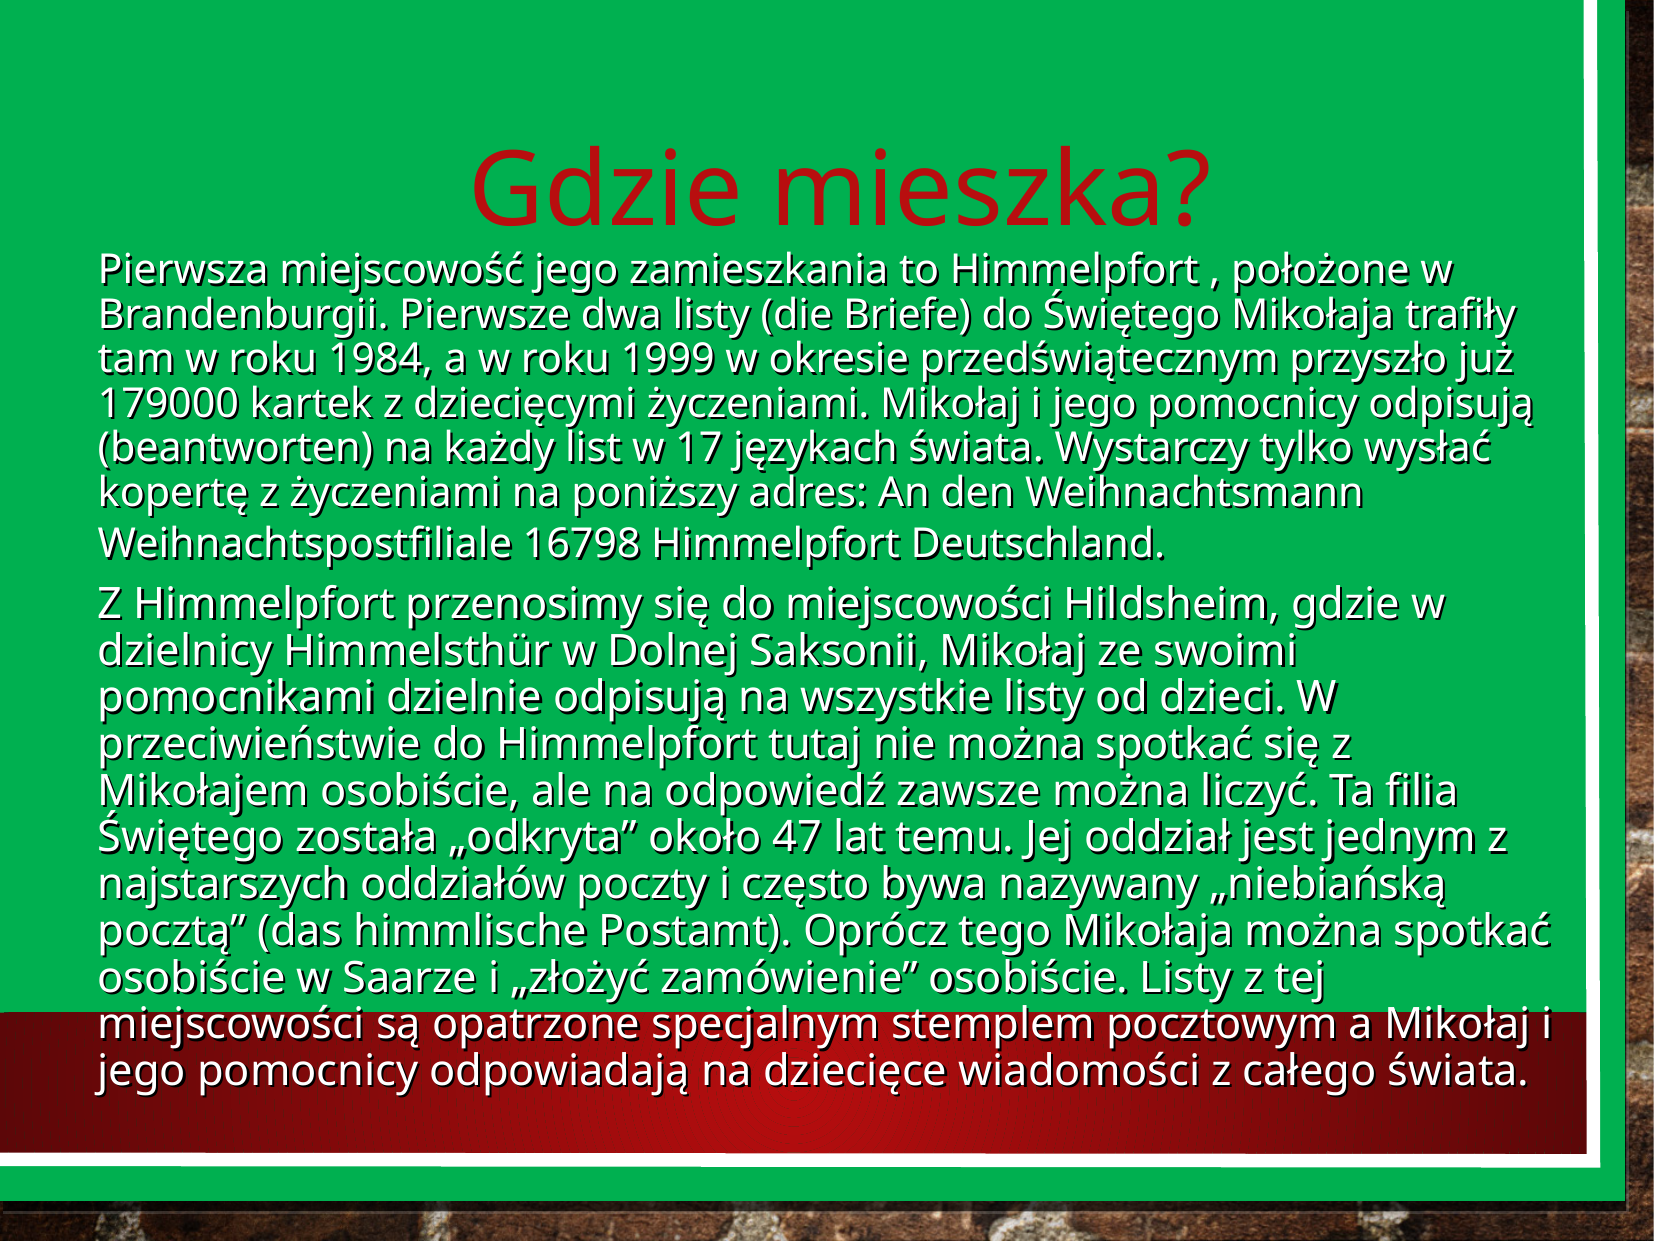

# Gdzie mieszka?
Pierwsza miejscowość jego zamieszkania to Himmelpfort , położone w Brandenburgii. Pierwsze dwa listy (die Briefe) do Świętego Mikołaja trafiły tam w roku 1984, a w roku 1999 w okresie przedświątecznym przyszło już 179000 kartek z dziecięcymi życzeniami. Mikołaj i jego pomocnicy odpisują (beantworten) na każdy list w 17 językach świata. Wystarczy tylko wysłać kopertę z życzeniami na poniższy adres: An den Weihnachtsmann Weihnachtspostfiliale 16798 Himmelpfort Deutschland.
Z Himmelpfort przenosimy się do miejscowości Hildsheim, gdzie w dzielnicy Himmelsthür w Dolnej Saksonii, Mikołaj ze swoimi pomocnikami dzielnie odpisują na wszystkie listy od dzieci. W przeciwieństwie do Himmelpfort tutaj nie można spotkać się z Mikołajem osobiście, ale na odpowiedź zawsze można liczyć. Ta filia Świętego została „odkryta” około 47 lat temu. Jej oddział jest jednym z najstarszych oddziałów poczty i często bywa nazywany „niebiańską pocztą” (das himmlische Postamt). Oprócz tego Mikołaja można spotkać osobiście w Saarze i „złożyć zamówienie” osobiście. Listy z tej miejscowości są opatrzone specjalnym stemplem pocztowym a Mikołaj i jego pomocnicy odpowiadają na dziecięce wiadomości z całego świata.